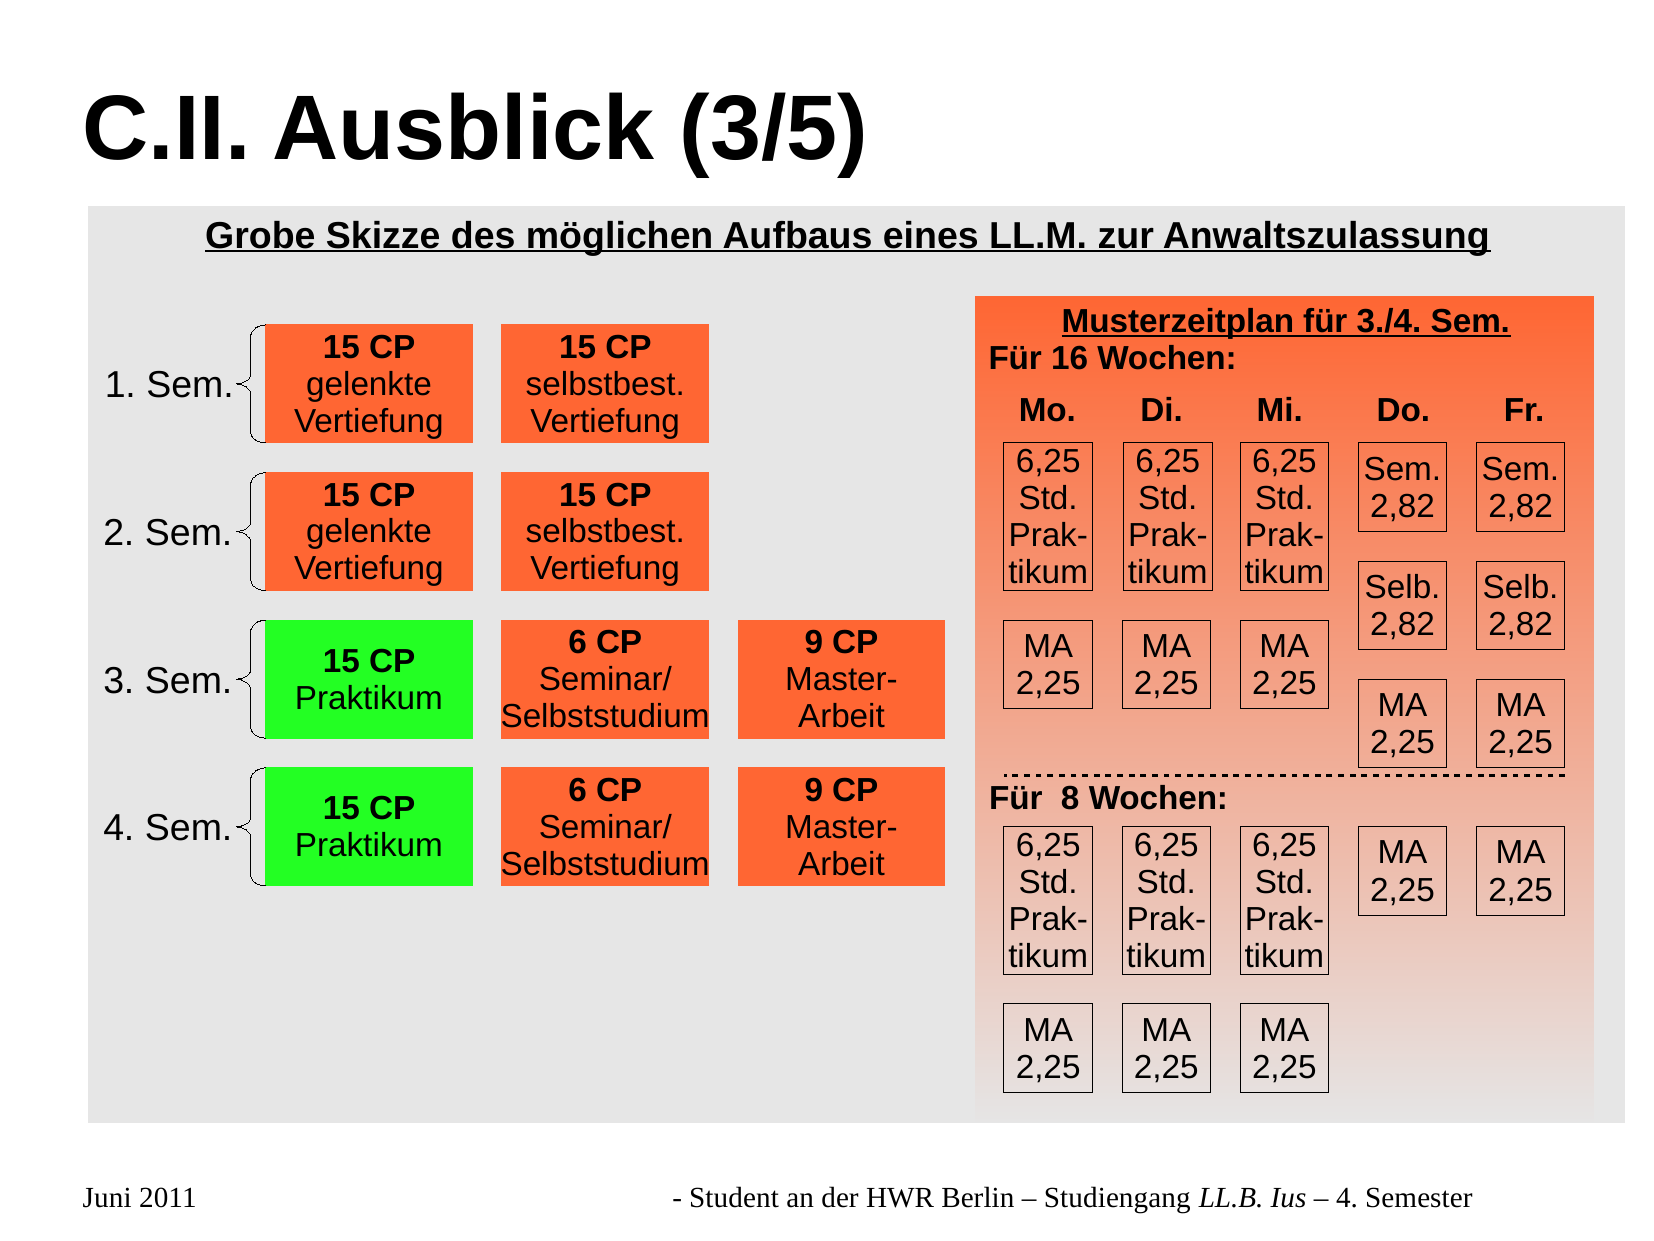

# C.II. Ausblick (3/5)
Grobe Skizze des möglichen Aufbaus eines LL.M. zur Anwaltszulassung
Musterzeitplan für 3./4. Sem.
15 CP
gelenkte
Vertiefung
15 CP
selbstbest.
Vertiefung
Für 16 Wochen:
1. Sem.
Mo. Di. Mi. Do. Fr.
6,25
Std.
Prak-
tikum
6,25
Std.
Prak-
tikum
6,25
Std.
Prak-
tikum
Sem.
2,82
Sem.
2,82
15 CP
gelenkte
Vertiefung
15 CP
selbstbest.
Vertiefung
2. Sem.
Selb.
2,82
Selb.
2,82
15 CP
Praktikum
6 CP
Seminar/
Selbststudium
9 CP
Master-
Arbeit
MA
2,25
MA
2,25
MA
2,25
3. Sem.
MA
2,25
MA
2,25
15 CP
Praktikum
6 CP
Seminar/
Selbststudium
9 CP
Master-
Arbeit
Für 8 Wochen:
4. Sem.
6,25
Std.
Prak-
tikum
6,25
Std.
Prak-
tikum
6,25
Std.
Prak-
tikum
MA
2,25
MA
2,25
MA
2,25
MA
2,25
MA
2,25